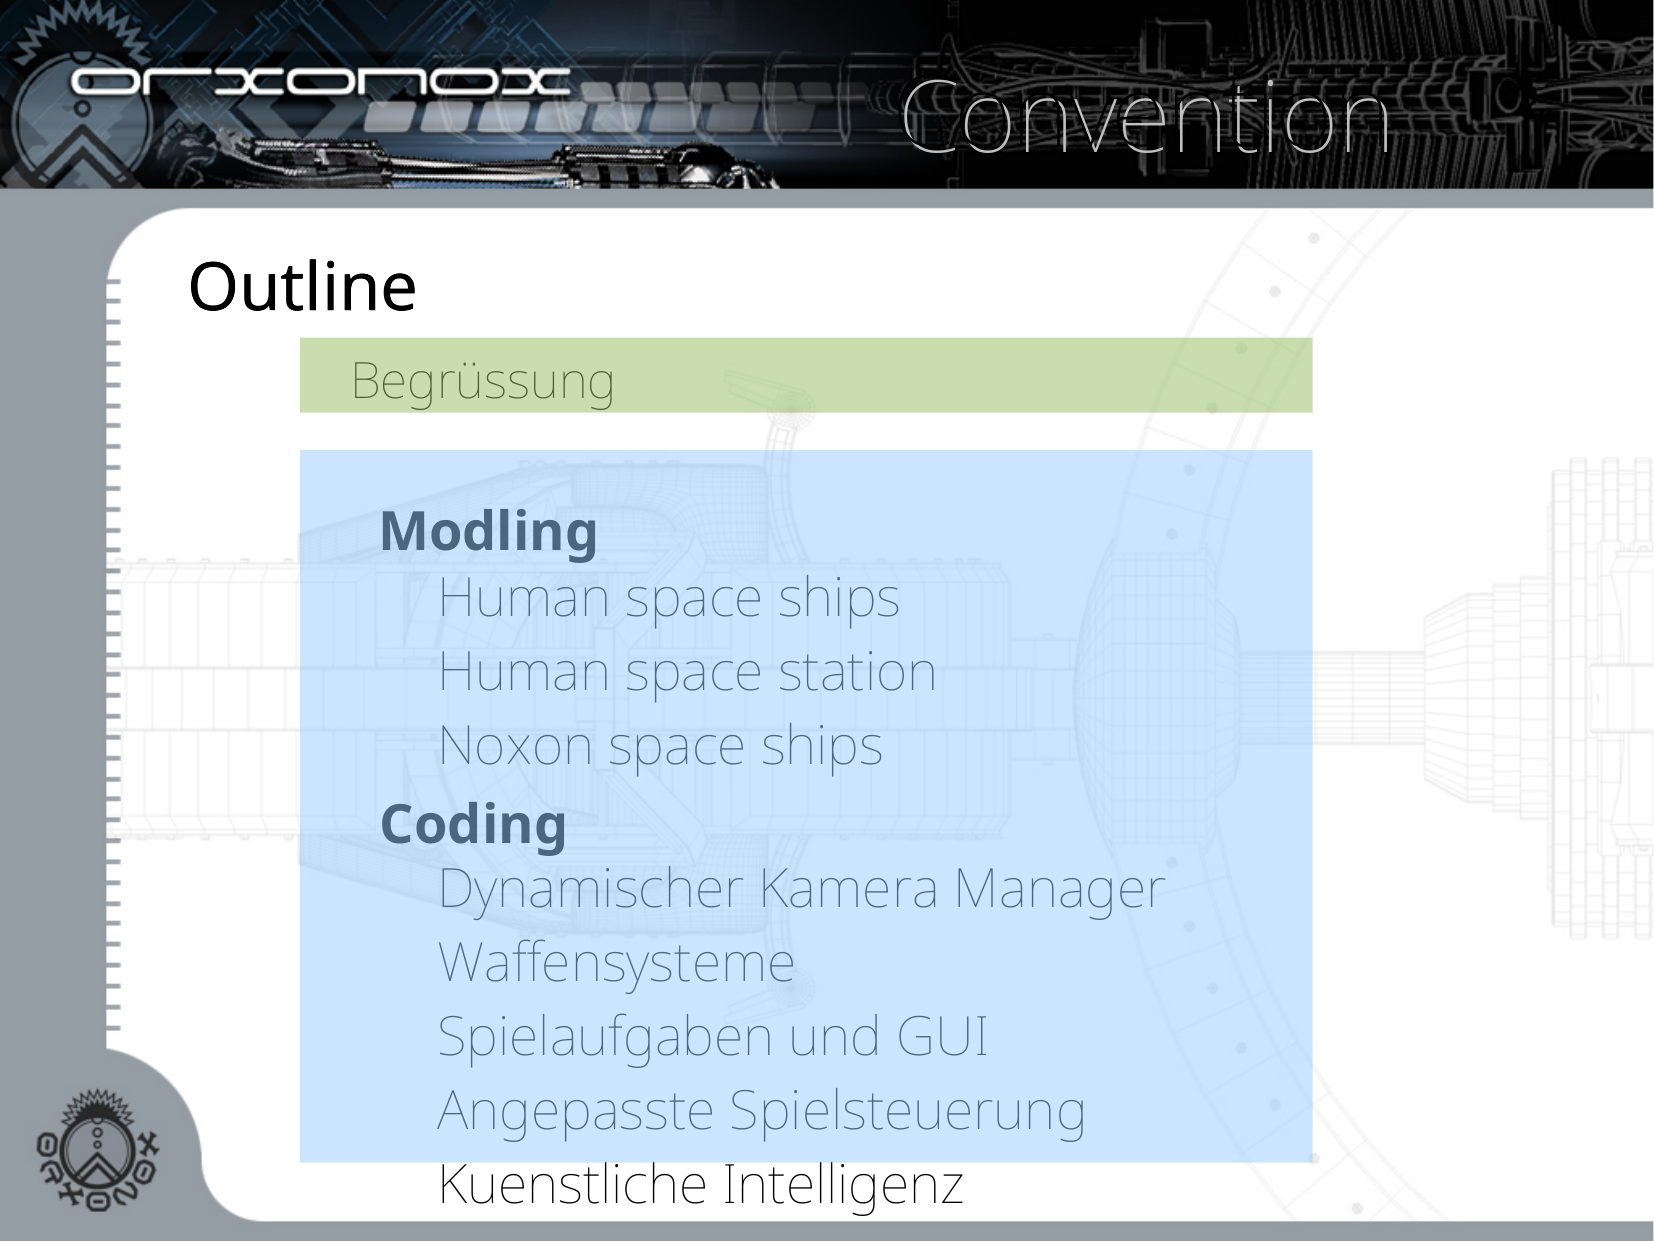

Convention
Outline
Begrüssung
 Modling
 Human space ships
 Human space station
 Noxon space ships
 Coding
 Dynamischer Kamera Manager
 Waffensysteme
 Spielaufgaben und GUI
 Angepasste Spielsteuerung
 Kuenstliche Intelligenz